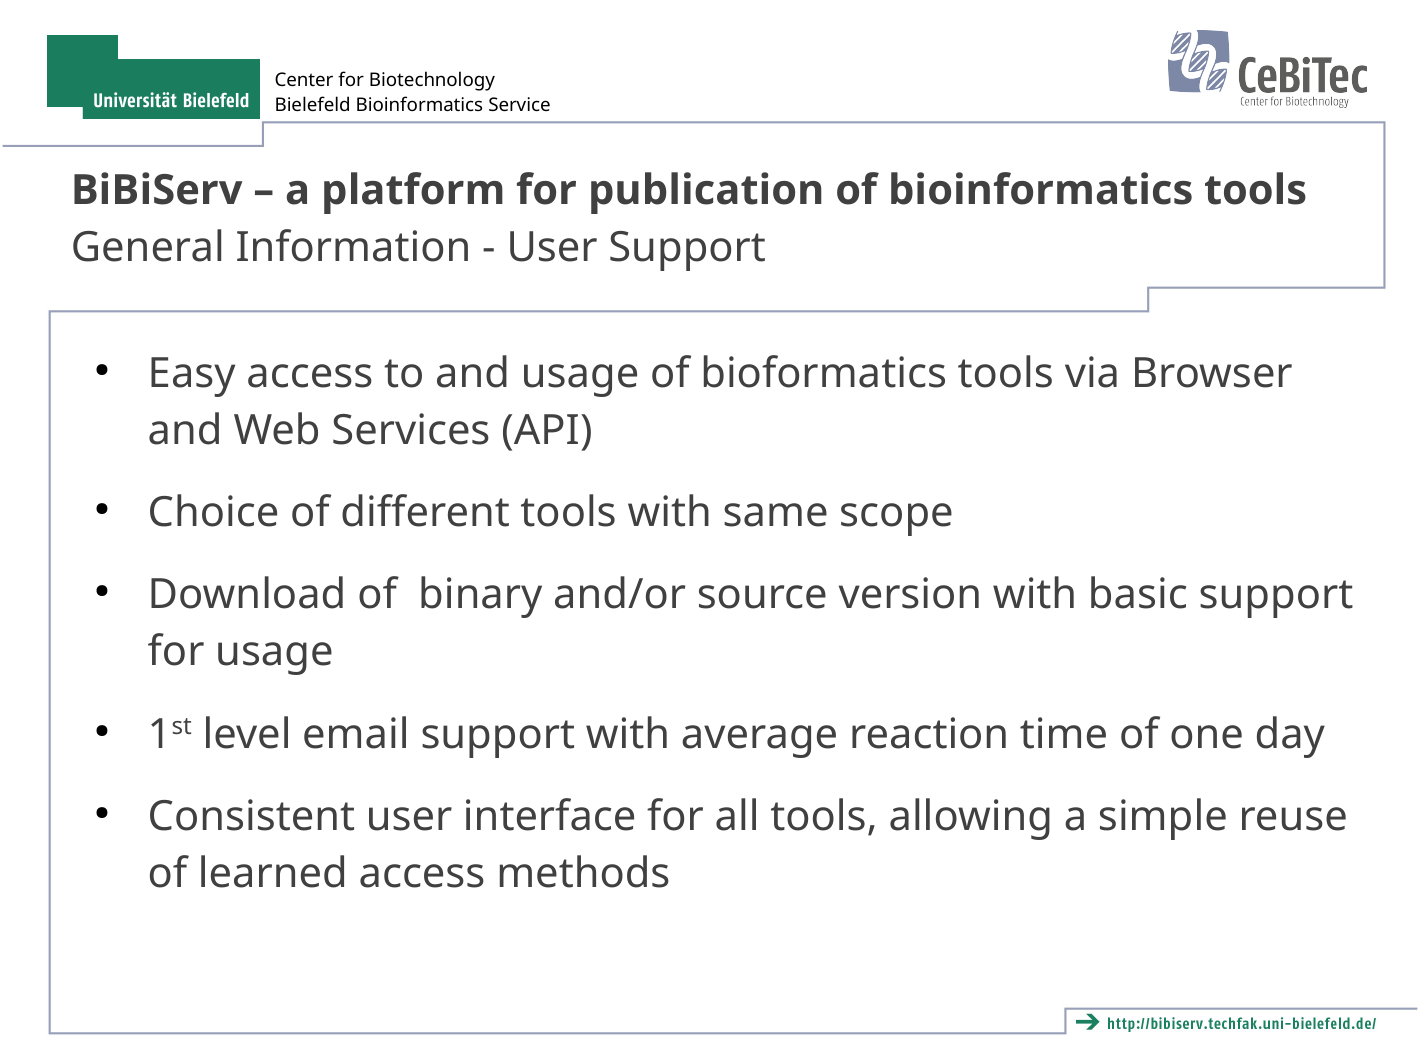

# BiBiServ – a platform for publication of bioinformatics tools General Information - User Support
Easy access to and usage of bioformatics tools via Browser and Web Services (API)
Choice of different tools with same scope
Download of binary and/or source version with basic support for usage
1st level email support with average reaction time of one day
Consistent user interface for all tools, allowing a simple reuse of learned access methods